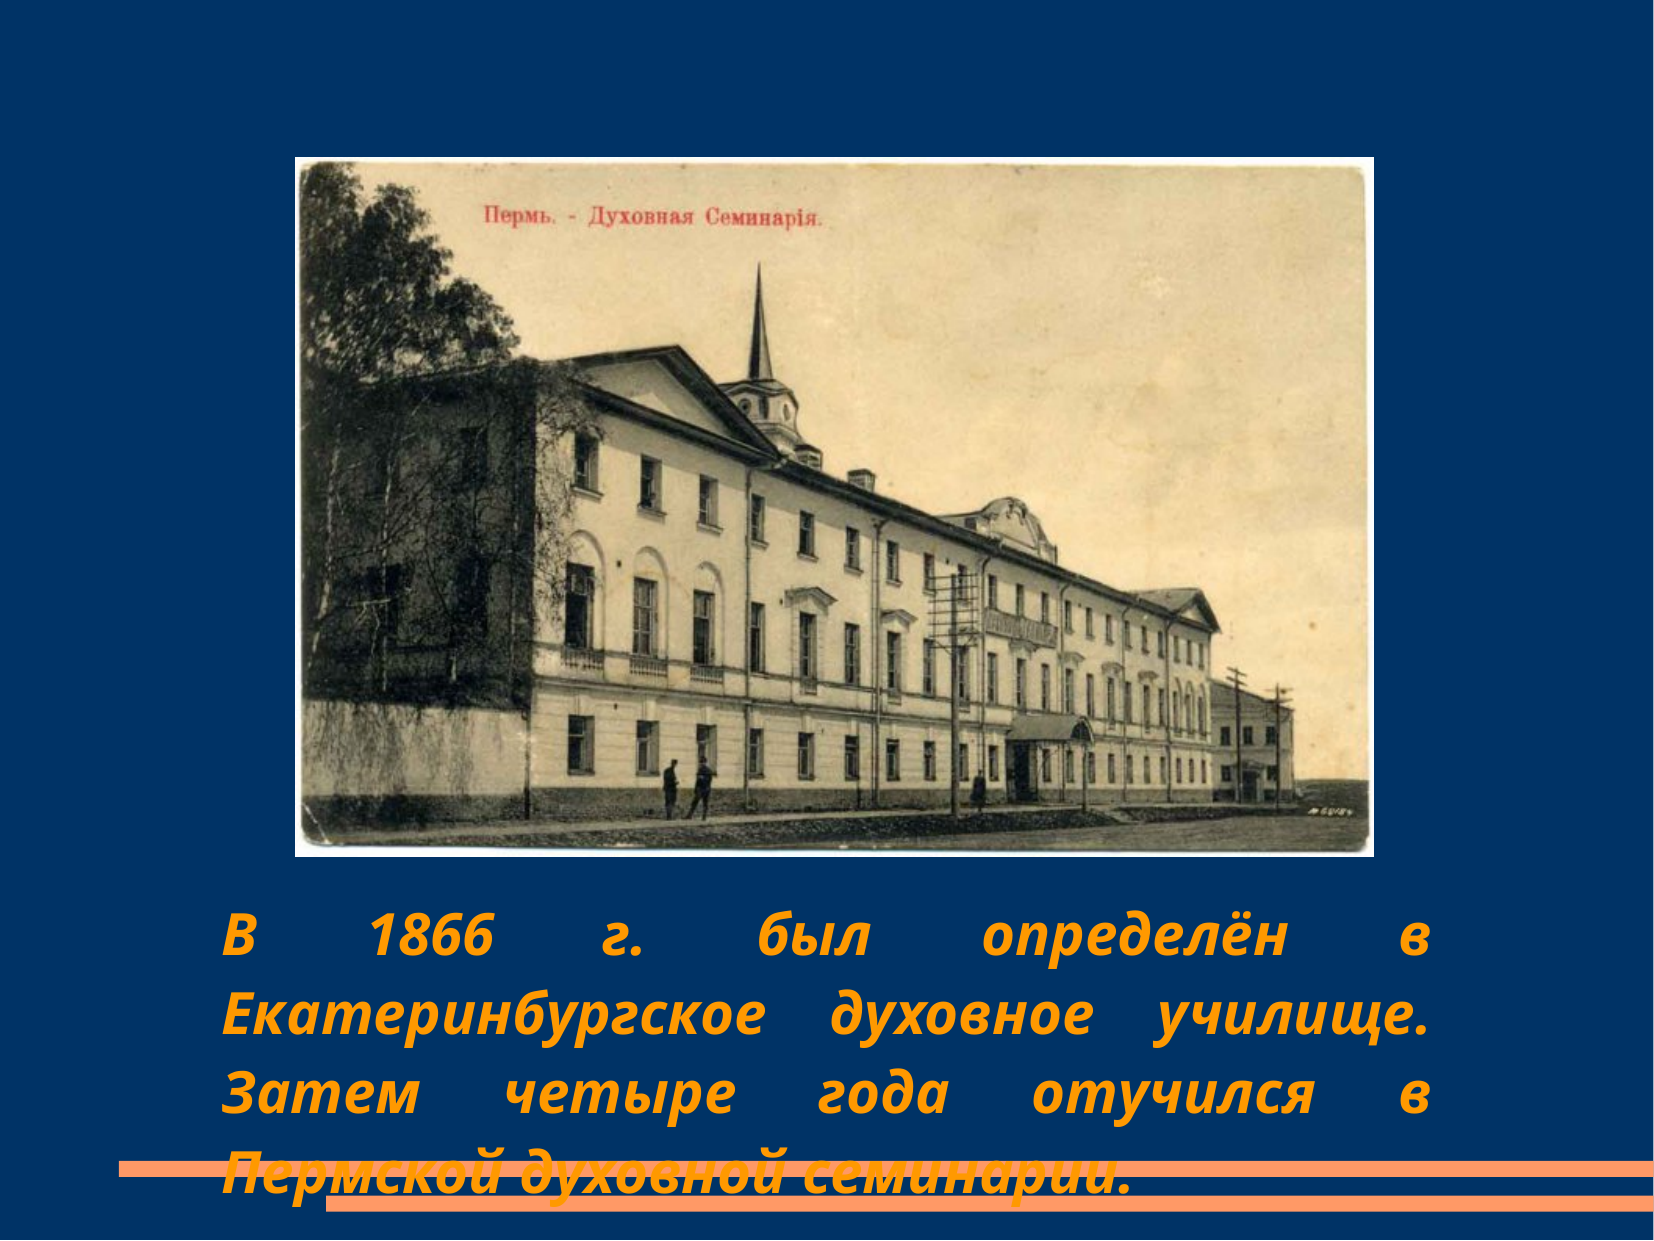

В 1866 г. был определён в Екатеринбургское духовное училище. Затем четыре года отучился в Пермской духовной семинарии.